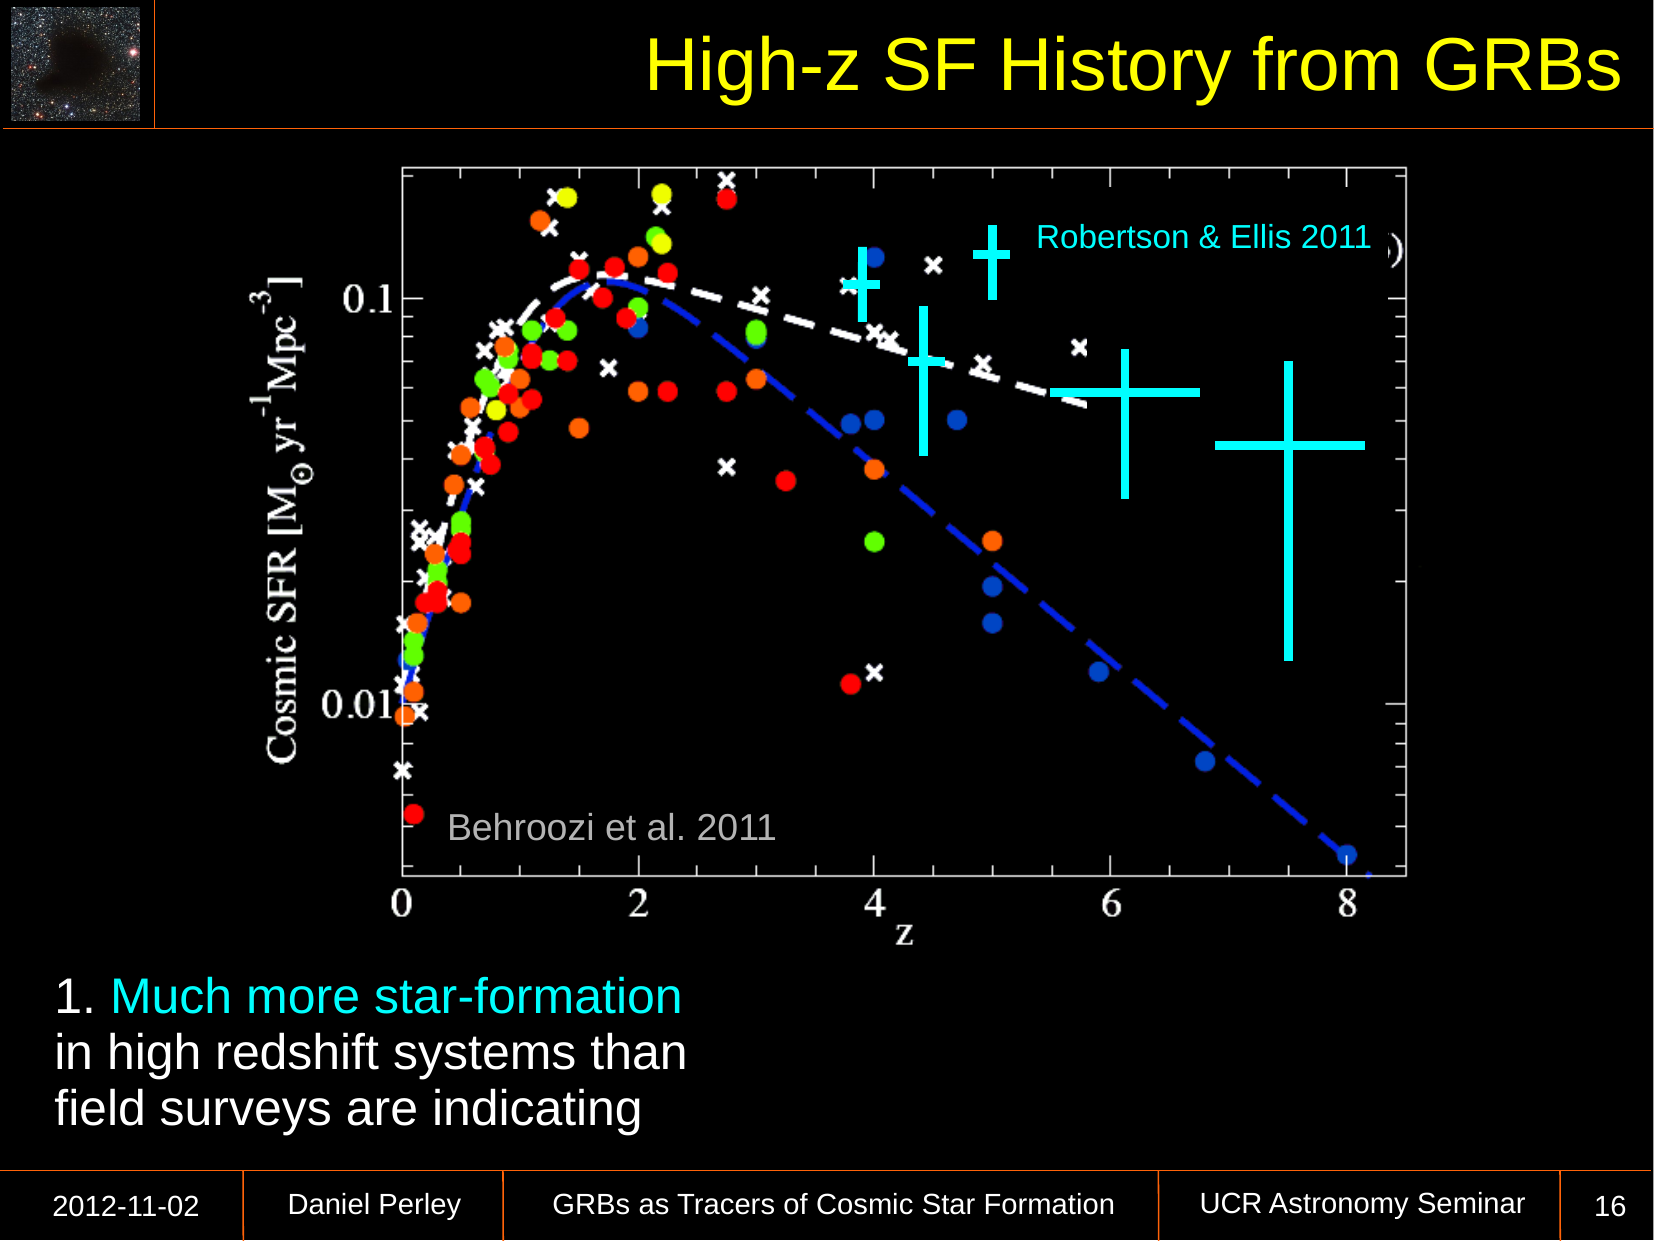

# High-z SF History from GRBs
Robertson & Ellis 2011
Behroozi et al. 2011
1. Much more star-formation in high redshift systems than field surveys are indicating
2012-11-02
16